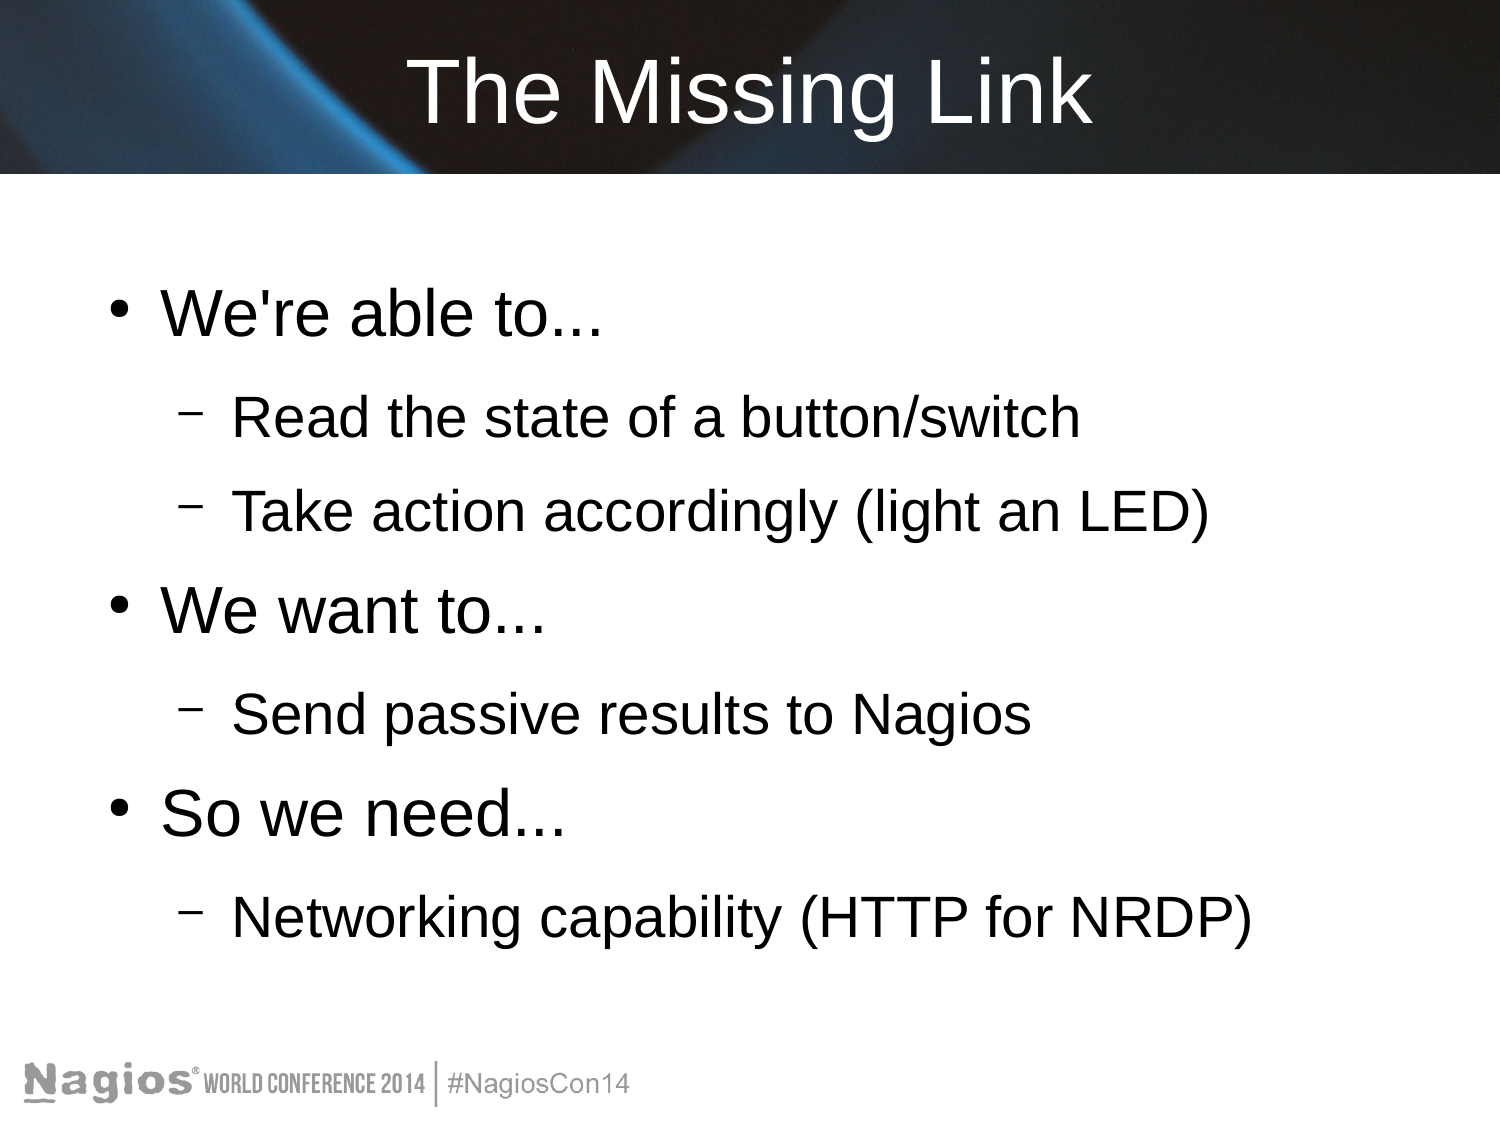

# The Missing Link
We're able to...
Read the state of a button/switch
Take action accordingly (light an LED)
We want to...
Send passive results to Nagios
So we need...
Networking capability (HTTP for NRDP)